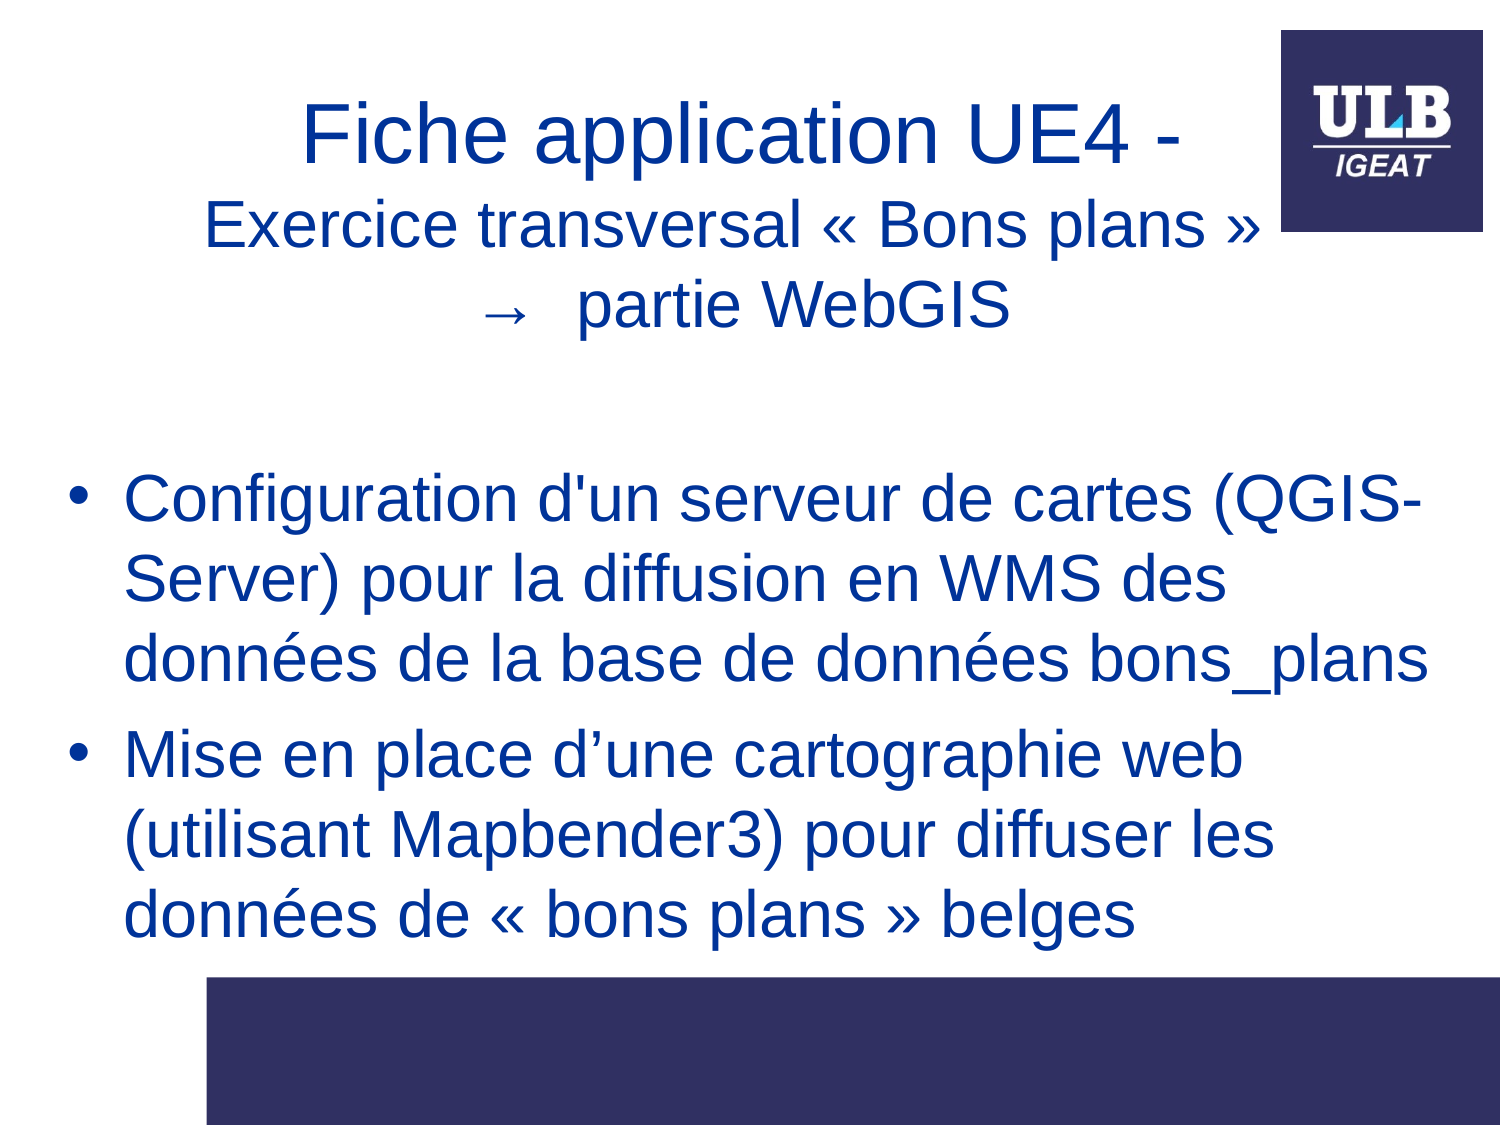

Fiche application UE4 -
Exercice transversal « Bons plans »
→ partie WebGIS
Configuration d'un serveur de cartes (QGIS-Server) pour la diffusion en WMS des données de la base de données bons_plans
Mise en place d’une cartographie web (utilisant Mapbender3) pour diffuser les données de « bons plans » belges